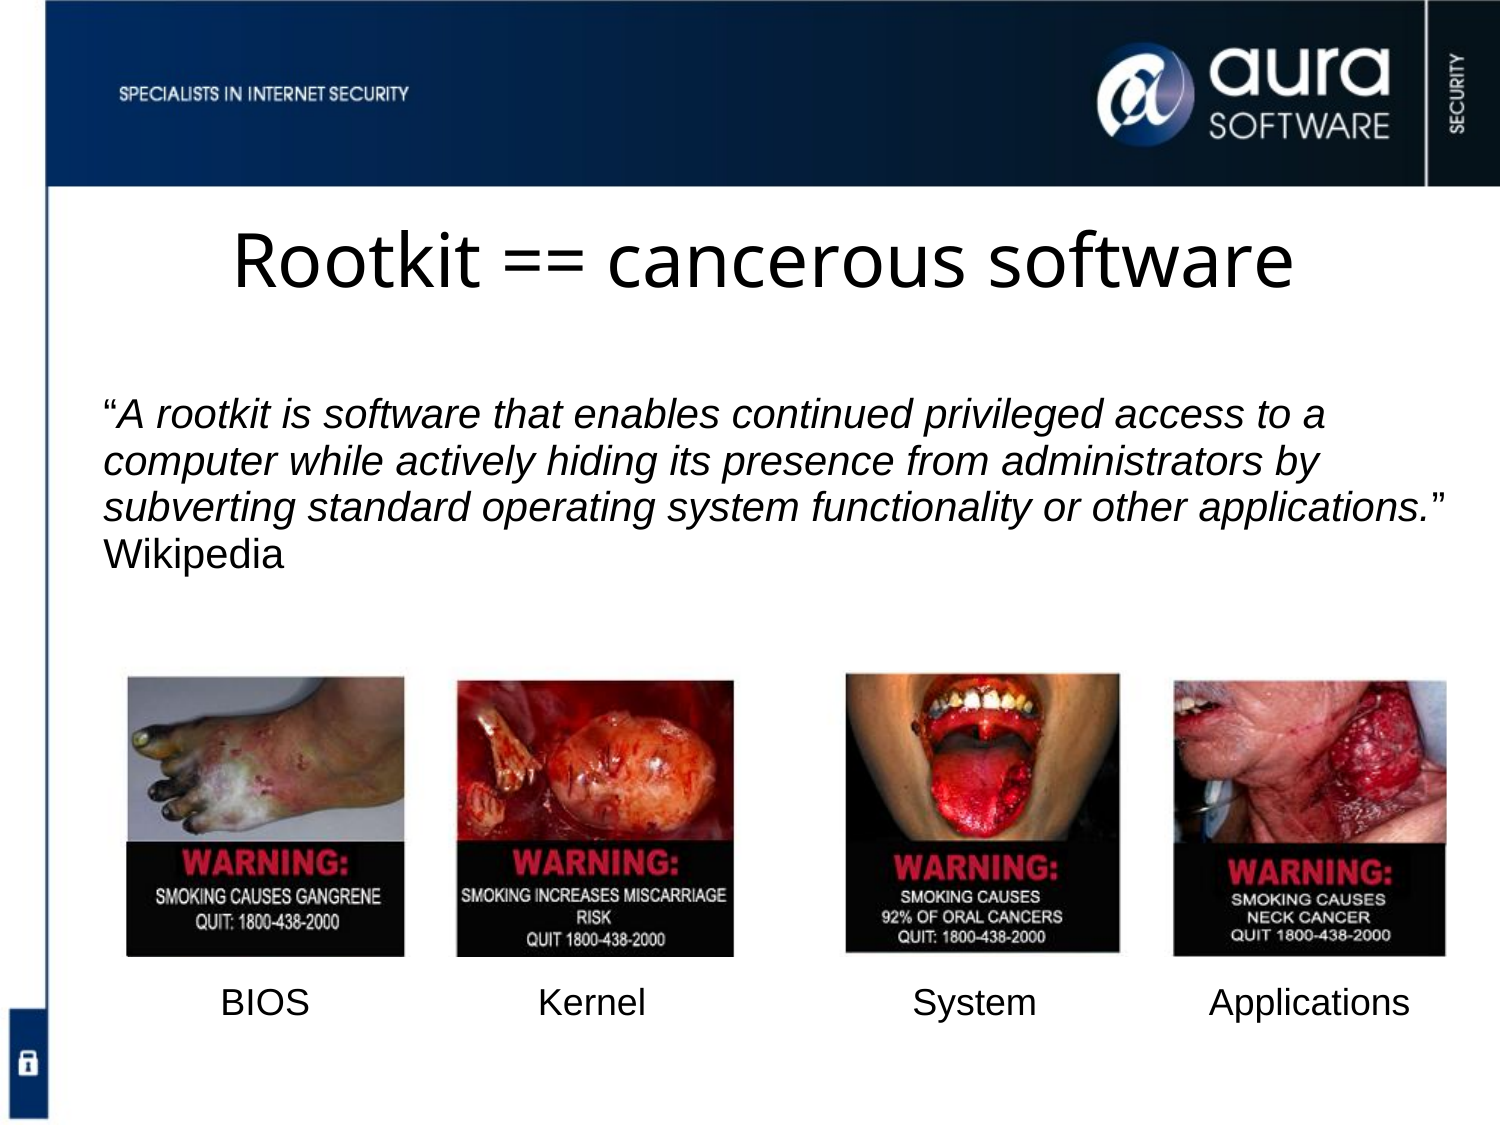

# Rootkit == cancerous software
“A rootkit is software that enables continued privileged access to a computer while actively hiding its presence from administrators by subverting standard operating system functionality or other applications.” Wikipedia
BIOS
 Kernel
 	 System
 Applications